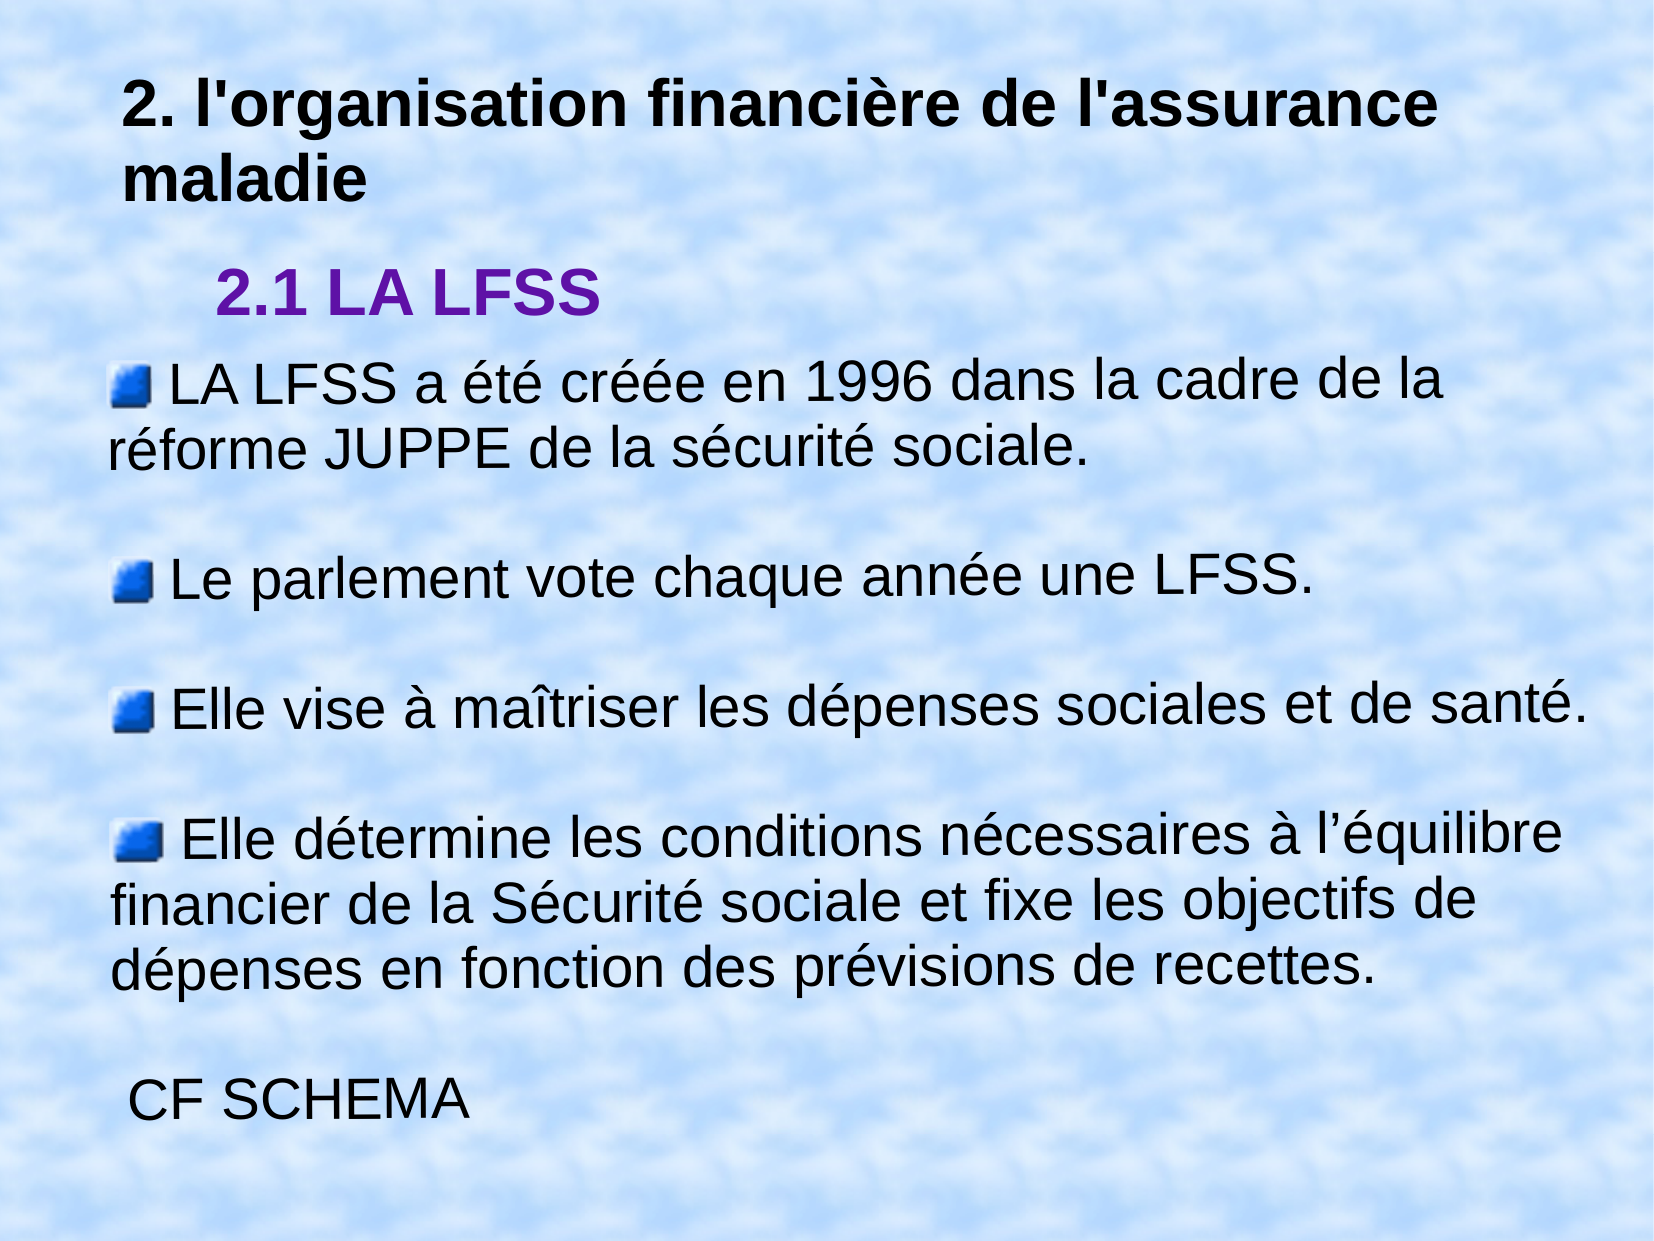

2. l'organisation financière de l'assurance maladie
2.1 LA LFSS
 LA LFSS a été créée en 1996 dans la cadre de la réforme JUPPE de la sécurité sociale.
 Le parlement vote chaque année une LFSS.
 Elle vise à maîtriser les dépenses sociales et de santé.
 Elle détermine les conditions nécessaires à l’équilibre financier de la Sécurité sociale et fixe les objectifs de dépenses en fonction des prévisions de recettes.
 CF SCHEMA